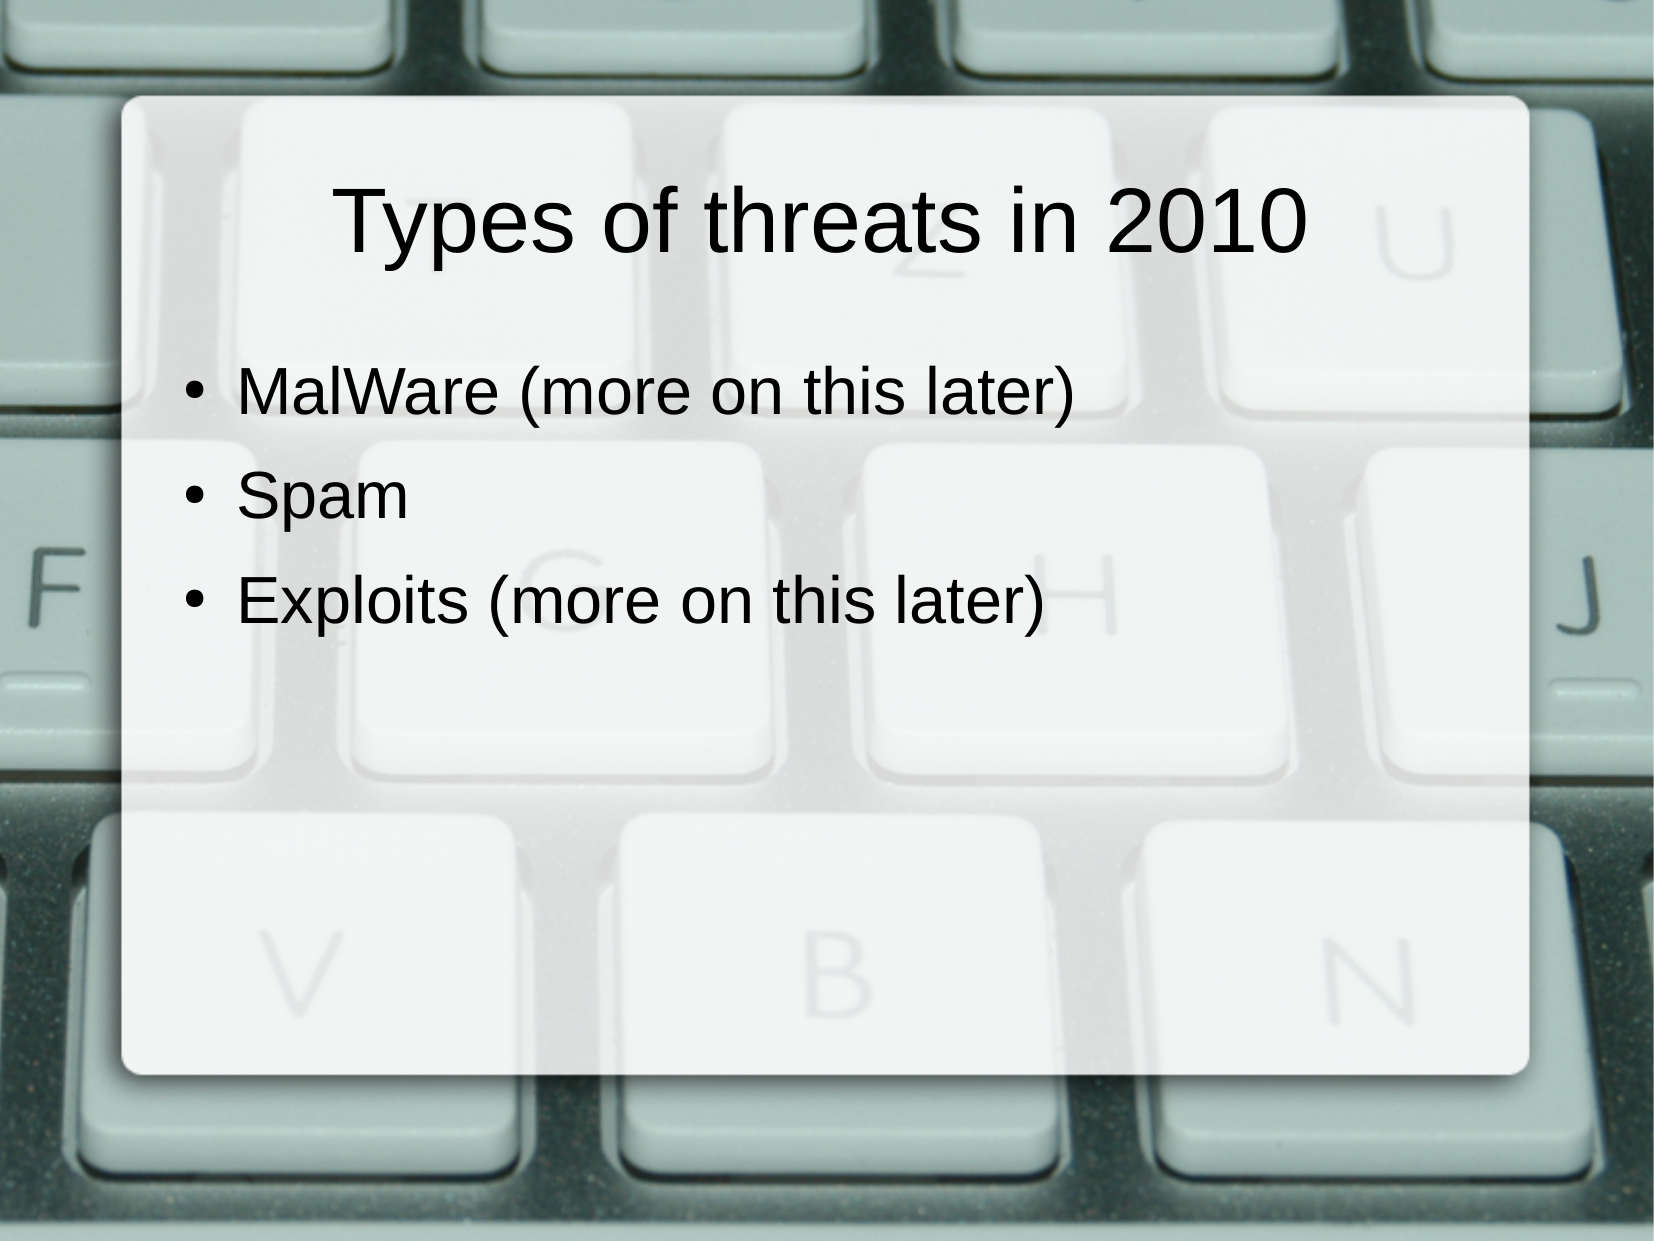

# Types of threats in 2010
MalWare (more on this later)
Spam
Exploits (more on this later)